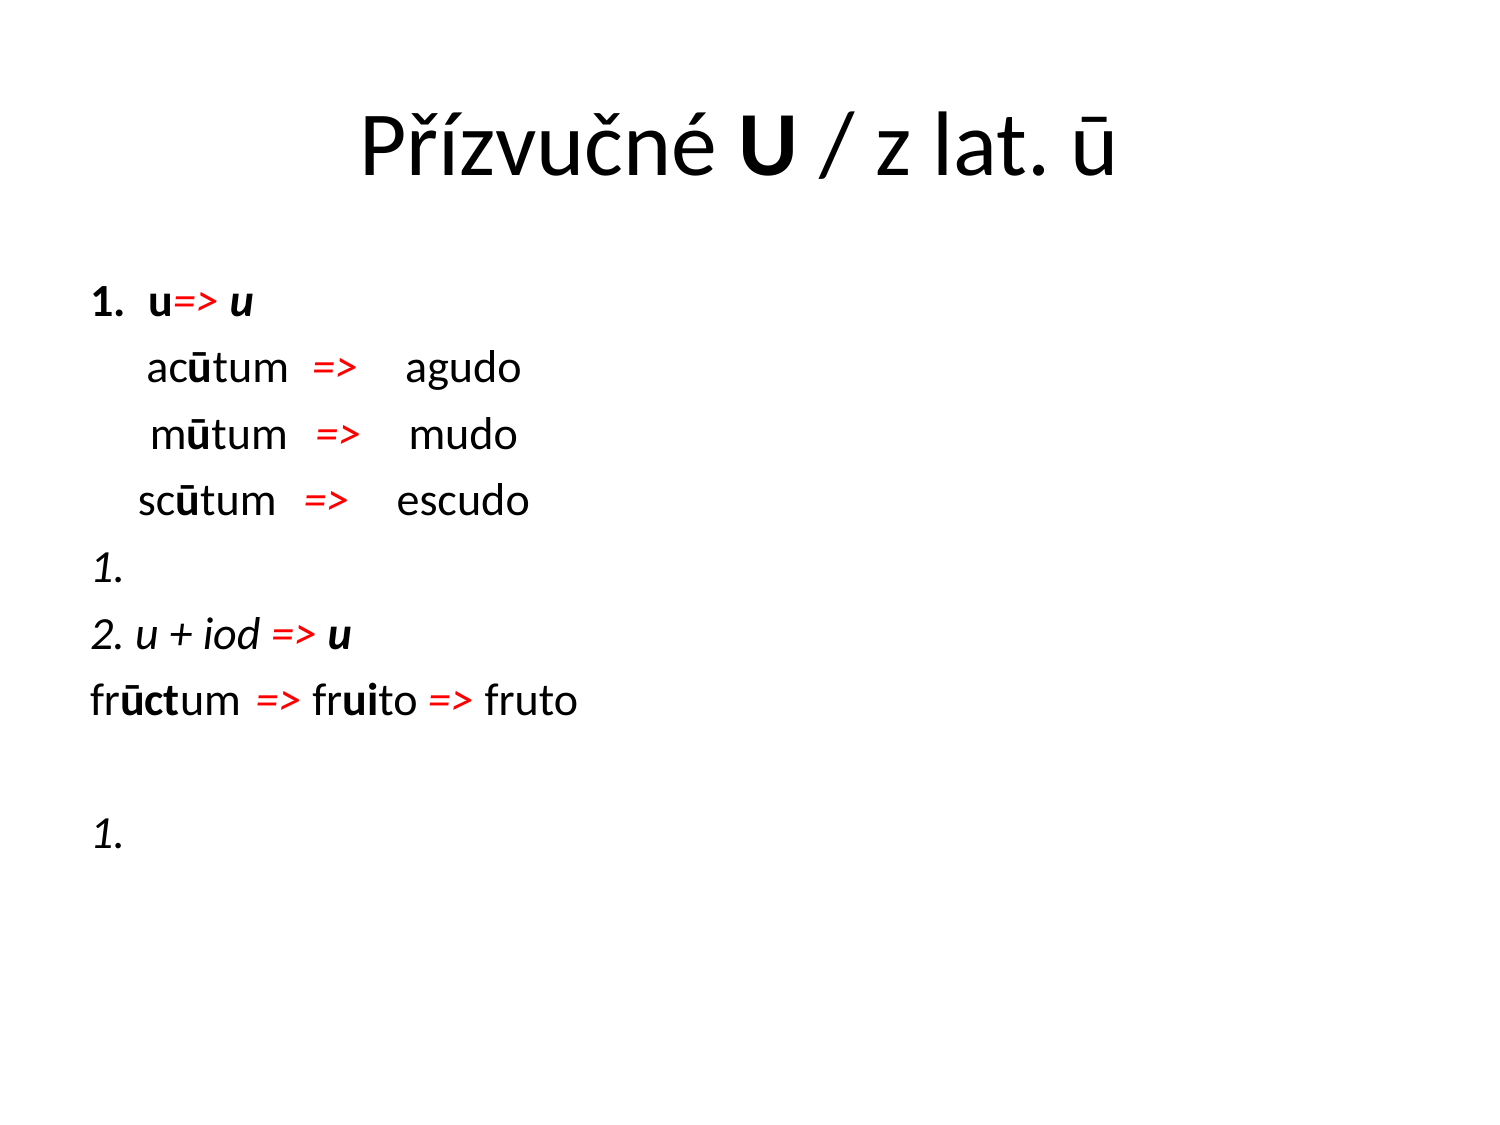

# Přízvučné U / z lat. ū
u=> u
acūtum	 => 	agudo
mūtum	 => 	mudo
scūtum	 => 	escudo
2. u + iod => u
frūctum	 => fruito => fruto